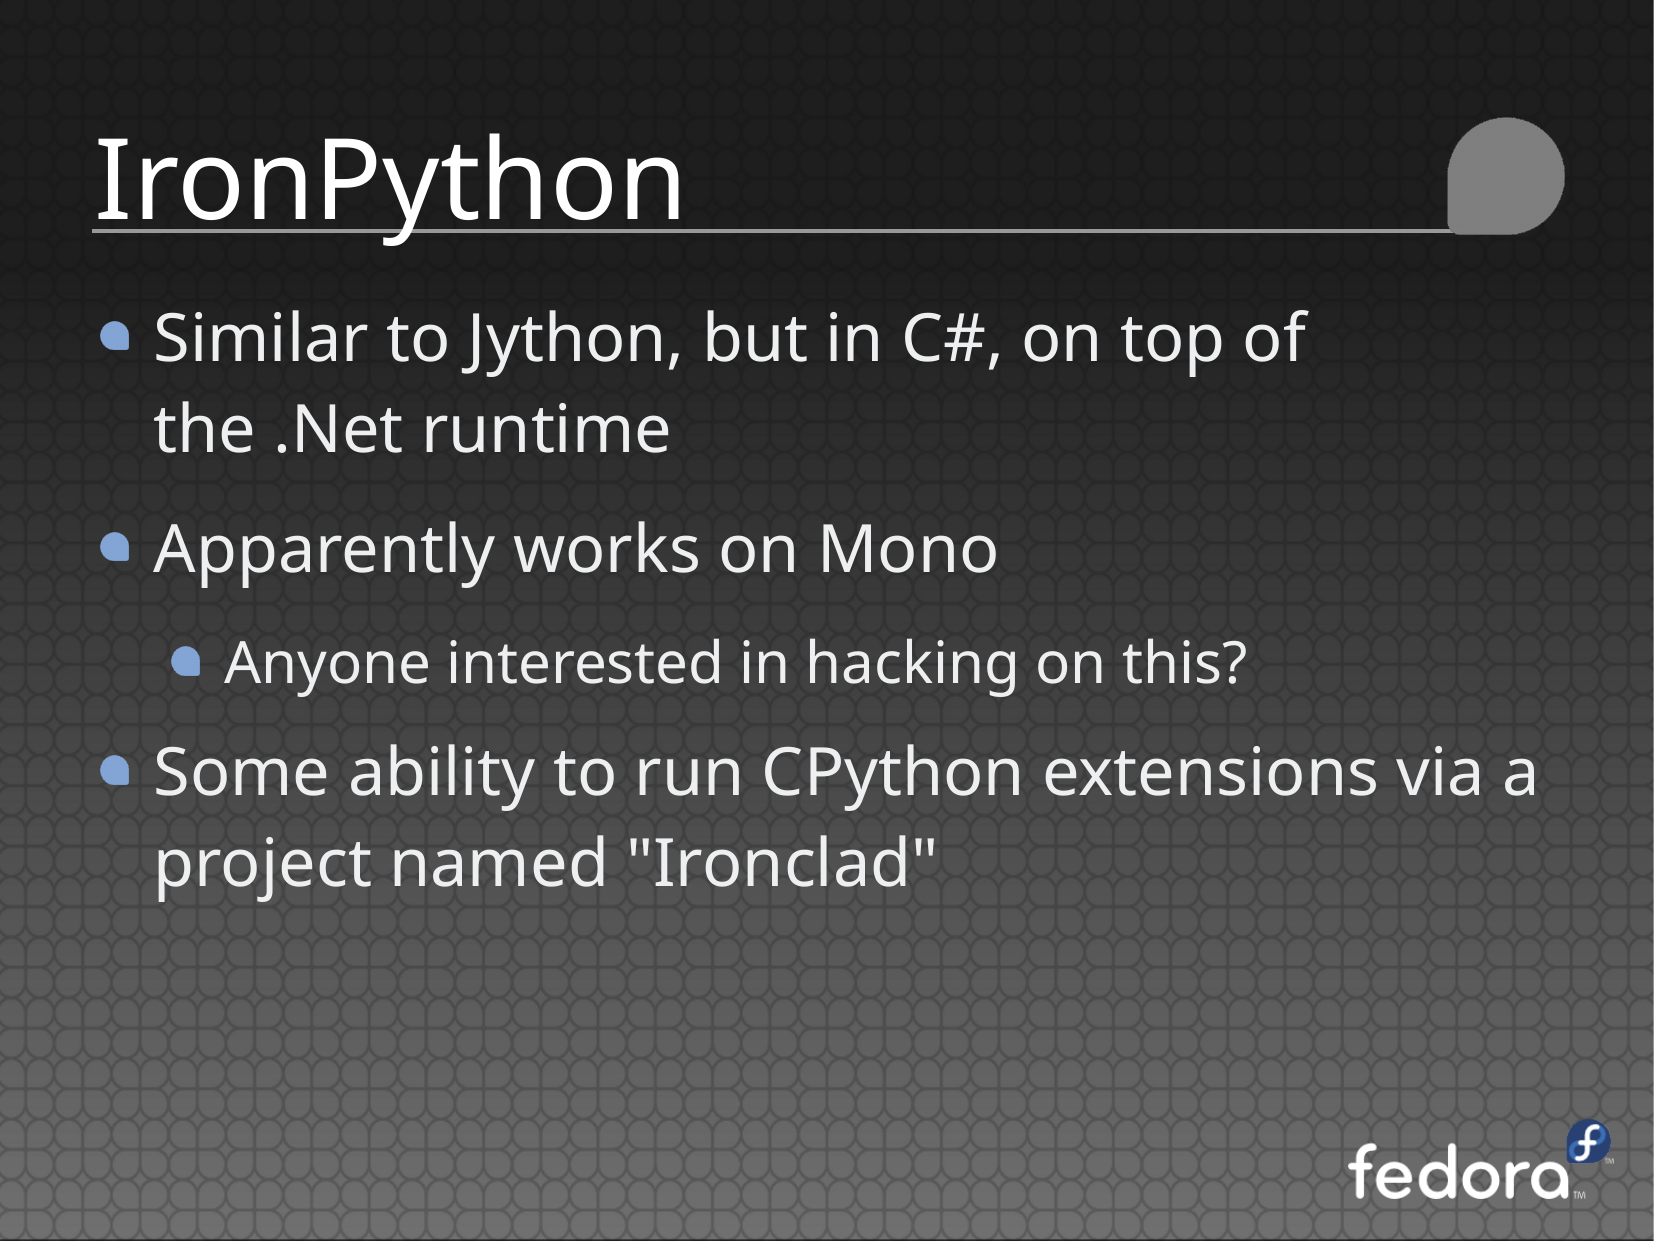

IronPython
# Similar to Jython, but in C#, on top of the .Net runtime
Apparently works on Mono
Anyone interested in hacking on this?
Some ability to run CPython extensions via a project named "Ironclad"